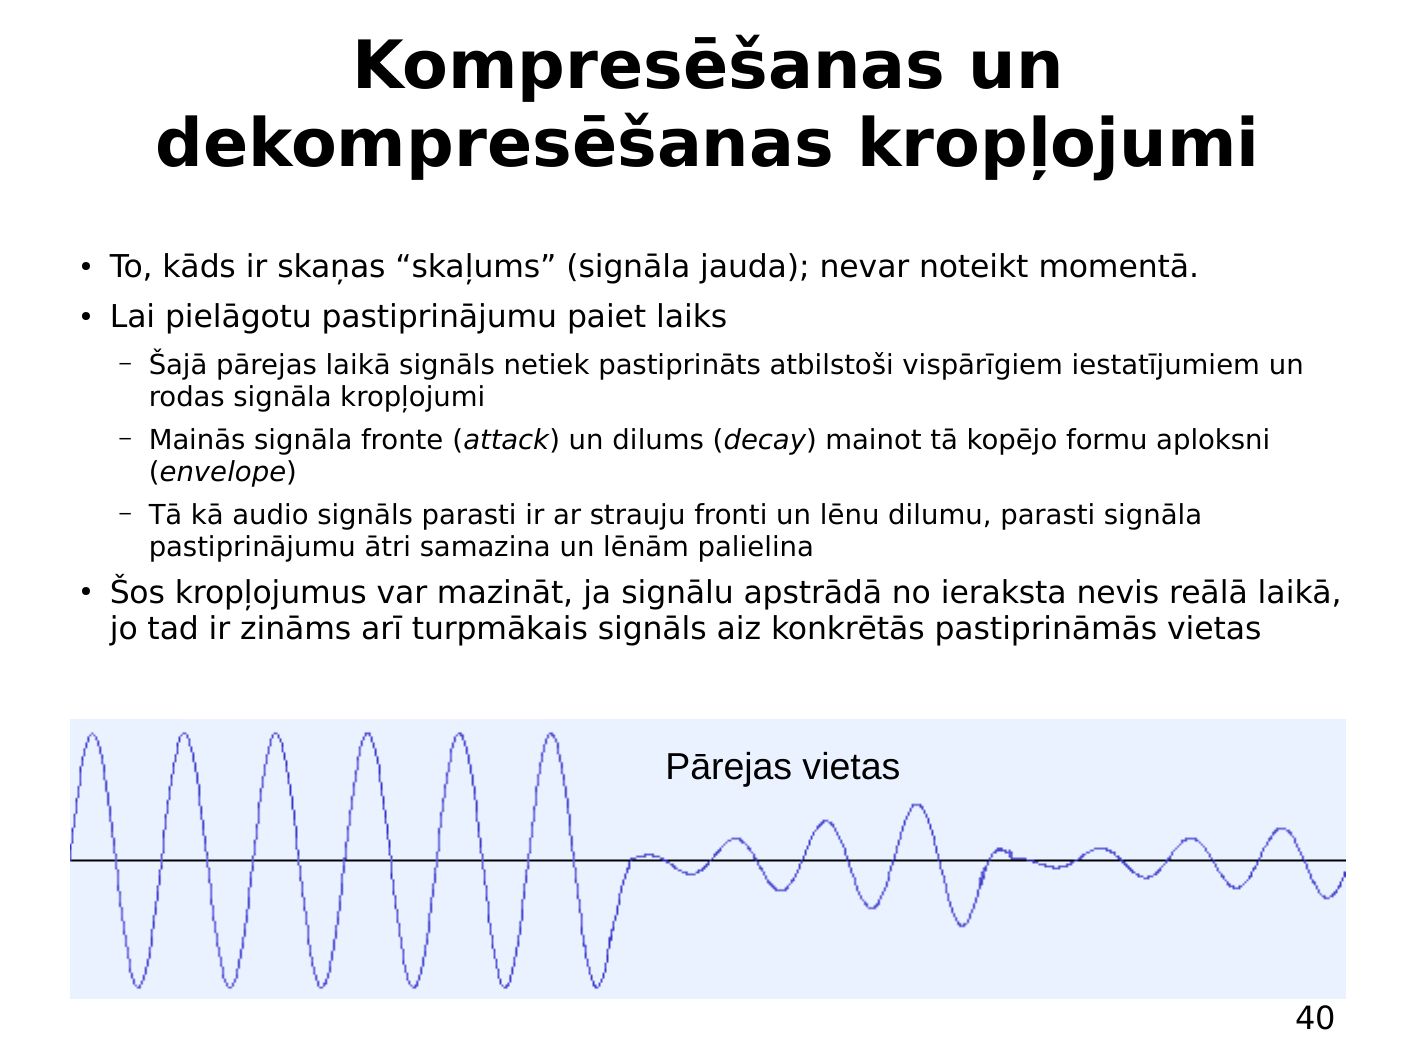

# Kompresēšanas un dekompresēšanas kropļojumi
To, kāds ir skaņas “skaļums” (signāla jauda); nevar noteikt momentā.
Lai pielāgotu pastiprinājumu paiet laiks
Šajā pārejas laikā signāls netiek pastiprināts atbilstoši vispārīgiem iestatījumiem un rodas signāla kropļojumi
Mainās signāla fronte (attack) un dilums (decay) mainot tā kopējo formu aploksni (envelope)
Tā kā audio signāls parasti ir ar strauju fronti un lēnu dilumu, parasti signāla pastiprinājumu ātri samazina un lēnām palielina
Šos kropļojumus var mazināt, ja signālu apstrādā no ieraksta nevis reālā laikā, jo tad ir zināms arī turpmākais signāls aiz konkrētās pastiprināmās vietas
Pārejas vietas